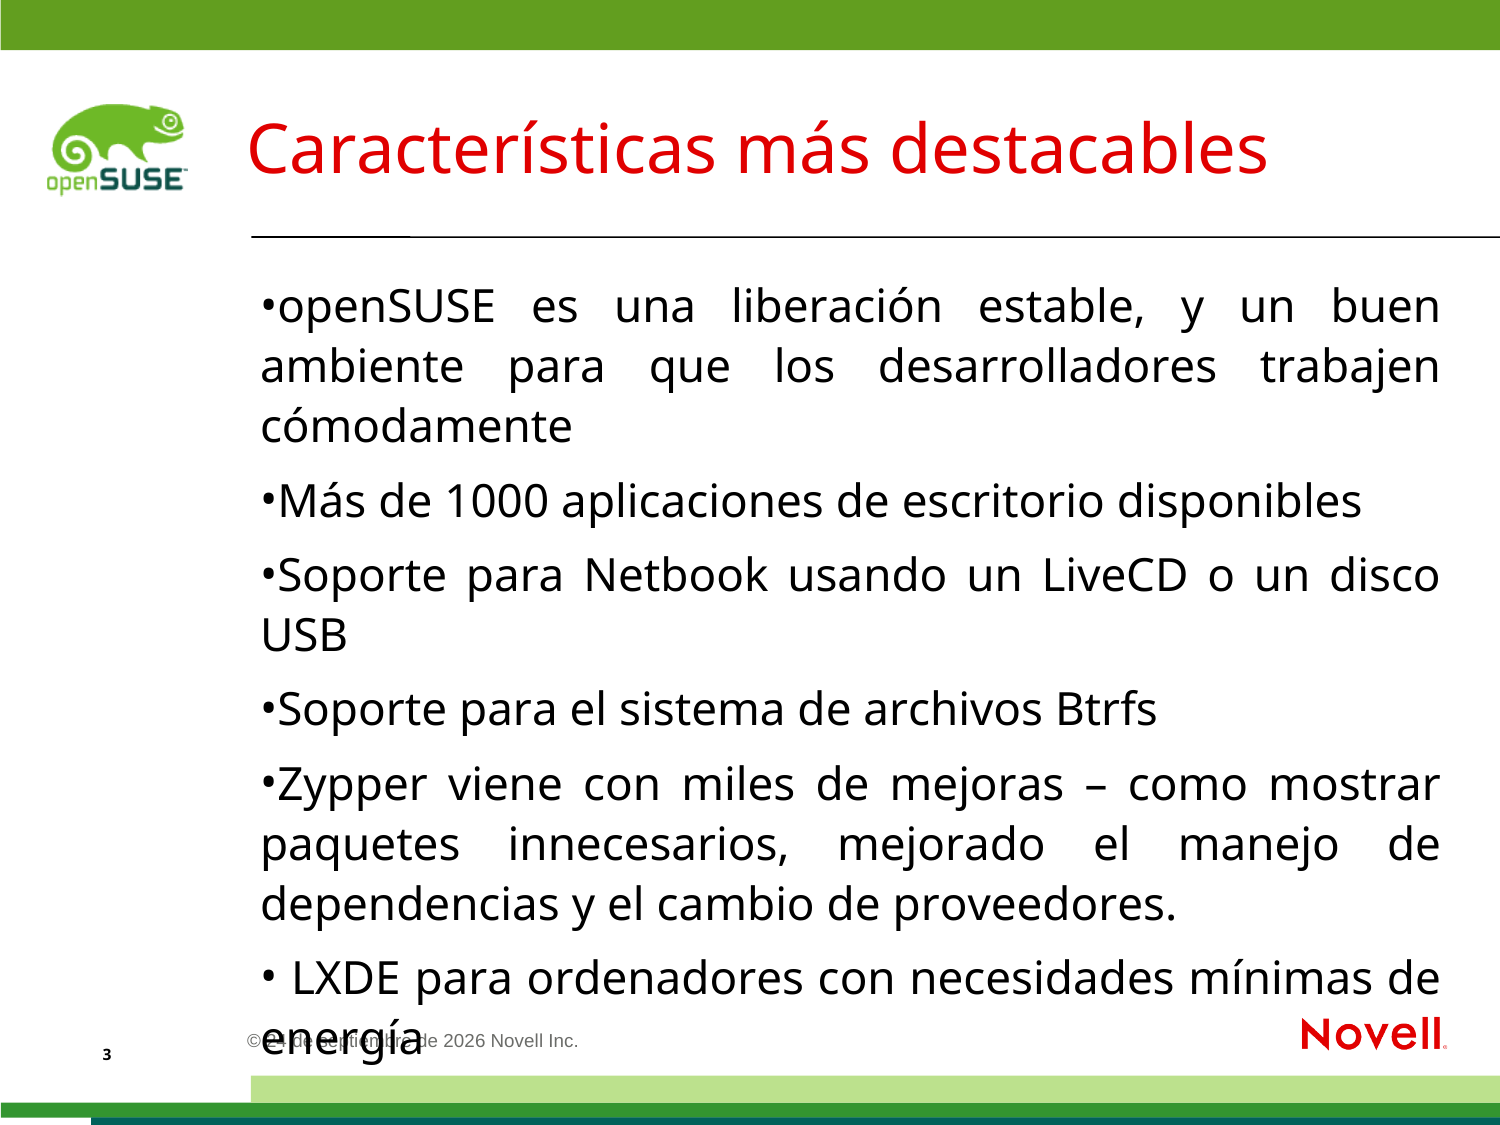

# Características más destacables
openSUSE es una liberación estable, y un buen ambiente para que los desarrolladores trabajen cómodamente
Más de 1000 aplicaciones de escritorio disponibles
Soporte para Netbook usando un LiveCD o un disco USB
Soporte para el sistema de archivos Btrfs
Zypper viene con miles de mejoras – como mostrar paquetes innecesarios, mejorado el manejo de dependencias y el cambio de proveedores.
 LXDE para ordenadores con necesidades mínimas de energía